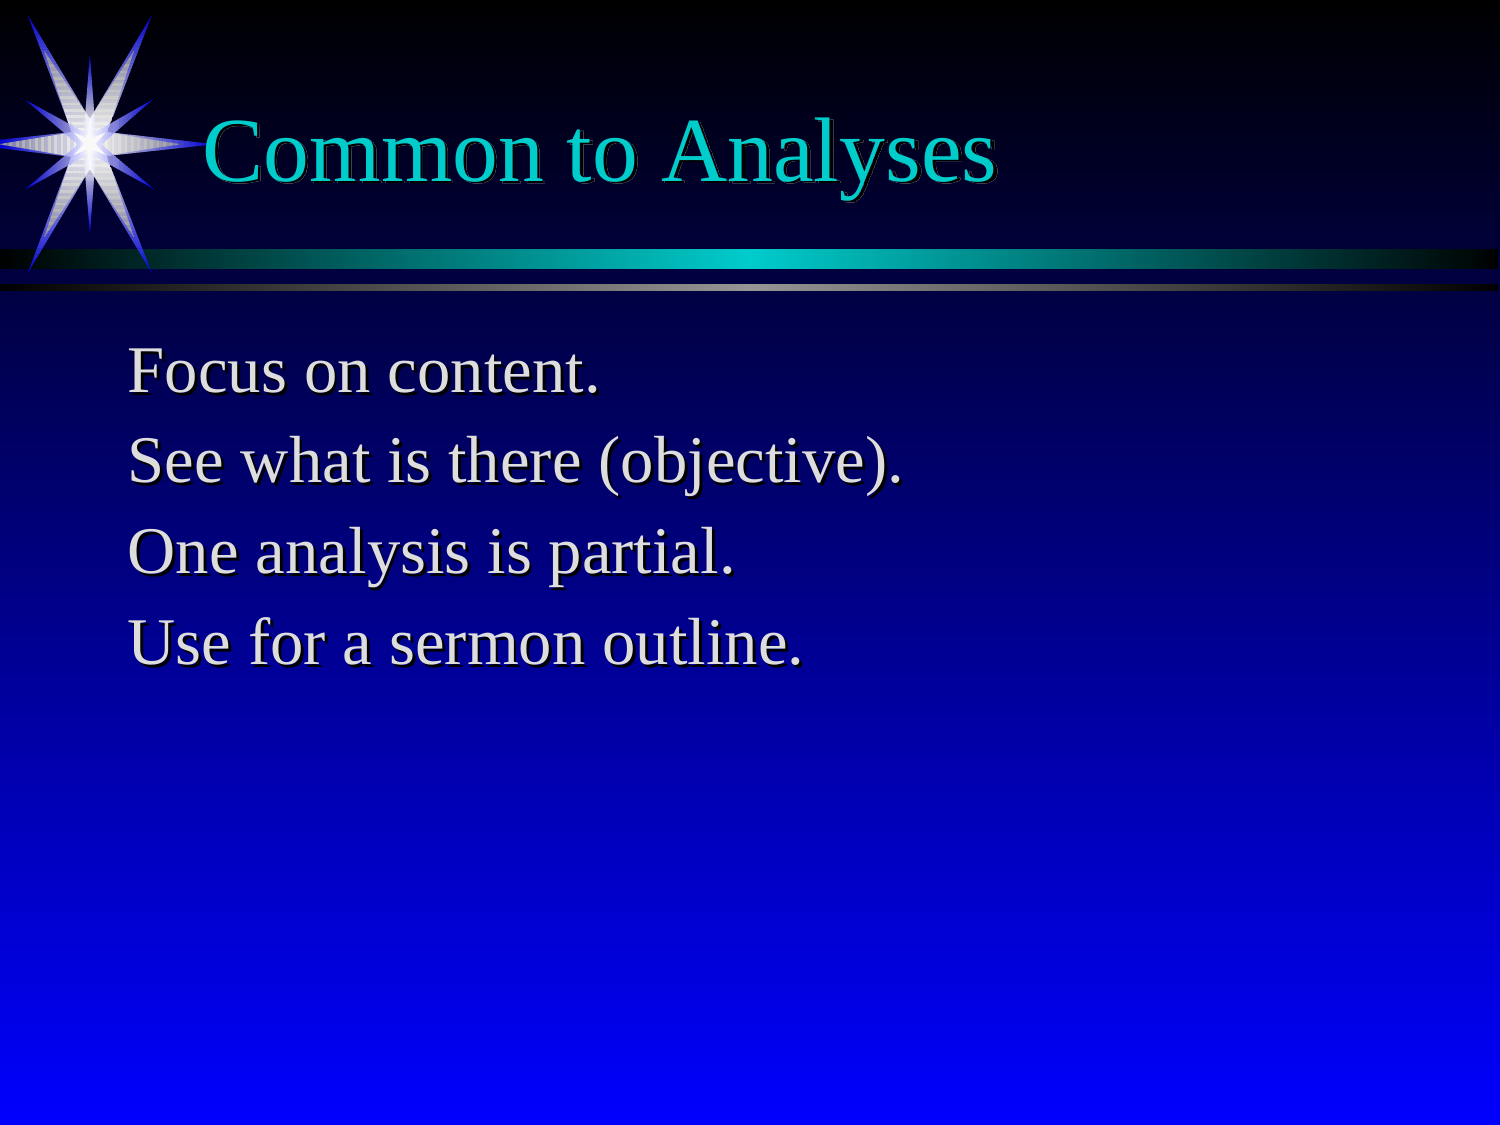

# Common to Analyses
Focus on content.
See what is there (objective).
One analysis is partial.
Use for a sermon outline.